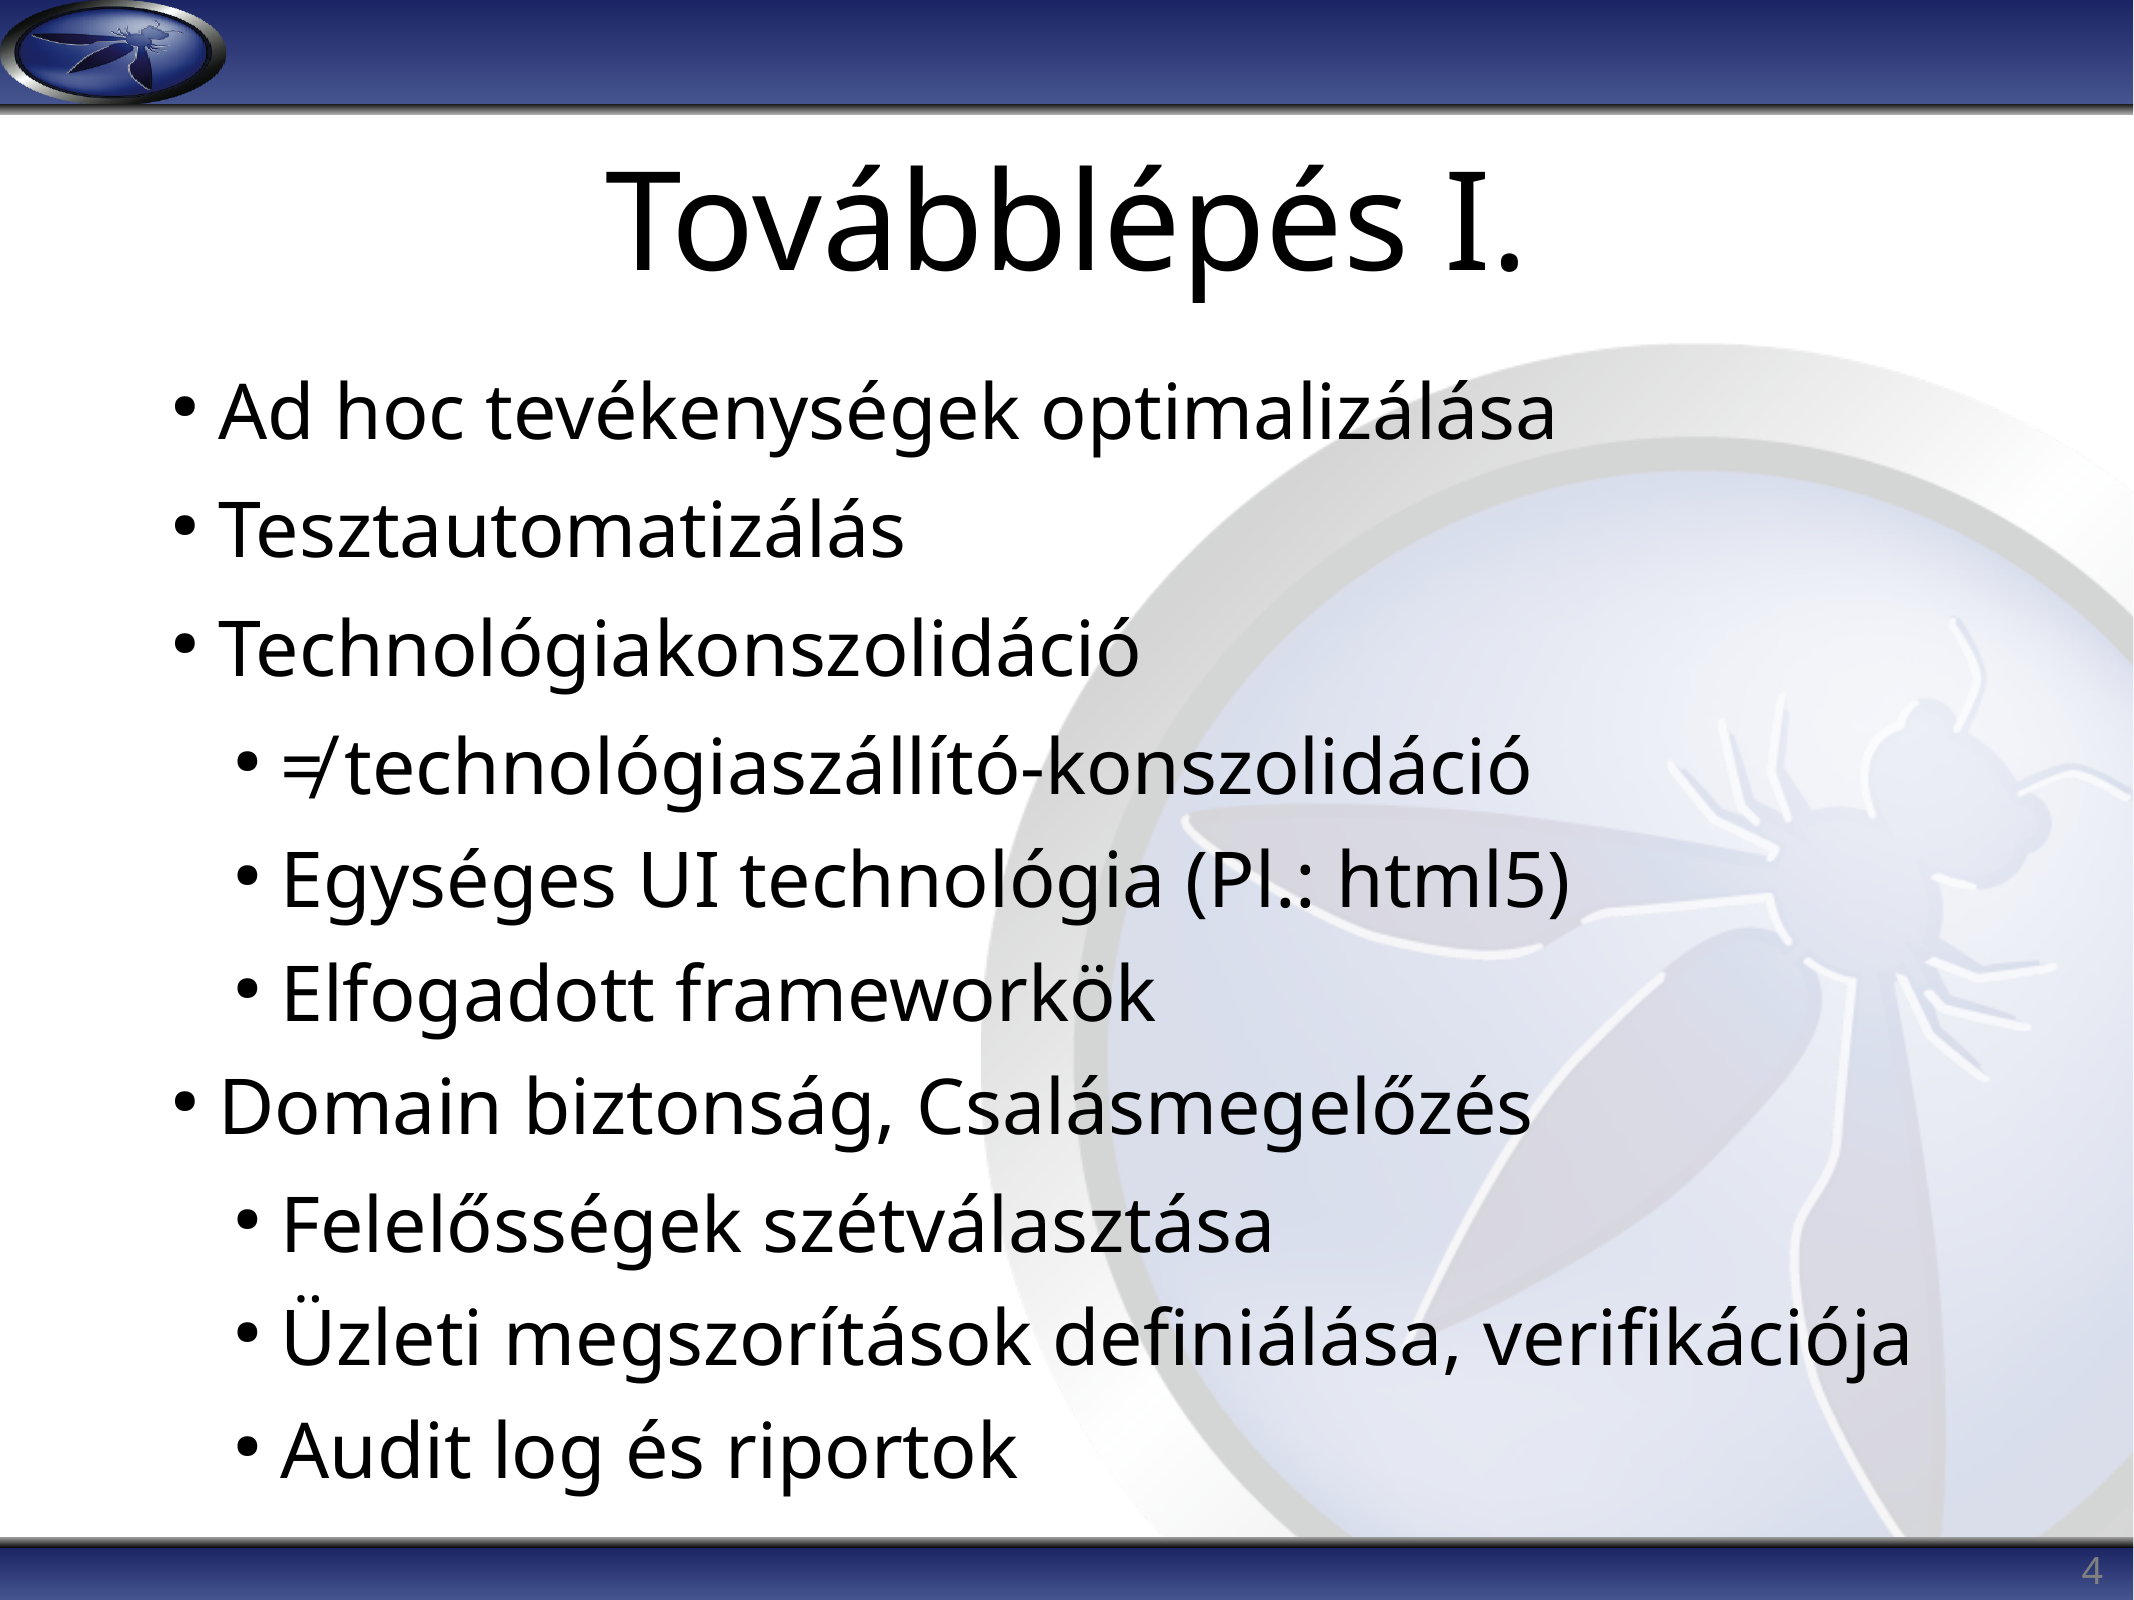

# Továbblépés I.
Ad hoc tevékenységek optimalizálása
Tesztautomatizálás
Technológiakonszolidáció
≠ technológiaszállító-konszolidáció
Egységes UI technológia (Pl.: html5)
Elfogadott frameworkök
Domain biztonság, Csalásmegelőzés
Felelősségek szétválasztása
Üzleti megszorítások definiálása, verifikációja
Audit log és riportok